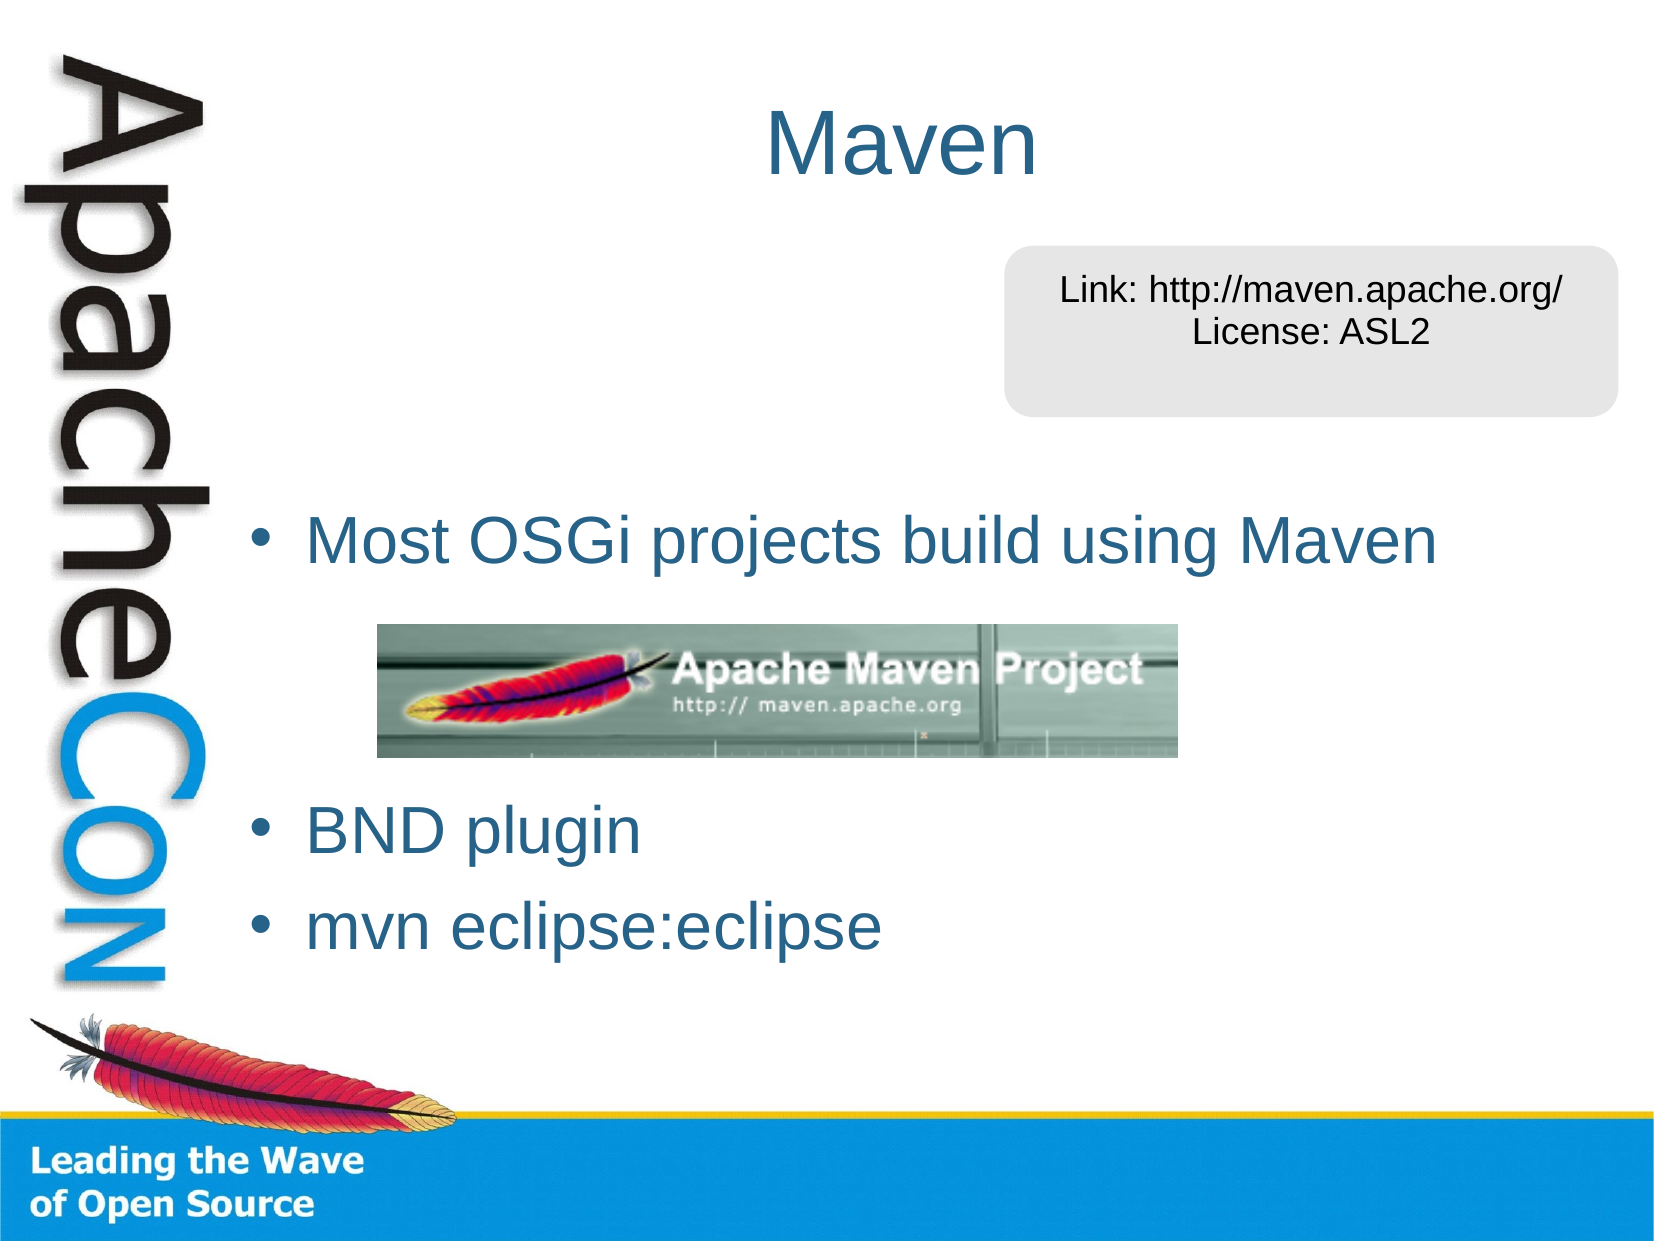

# Maven
Link: http://maven.apache.org/
License: ASL2
Most OSGi projects build using Maven
BND plugin
mvn eclipse:eclipse